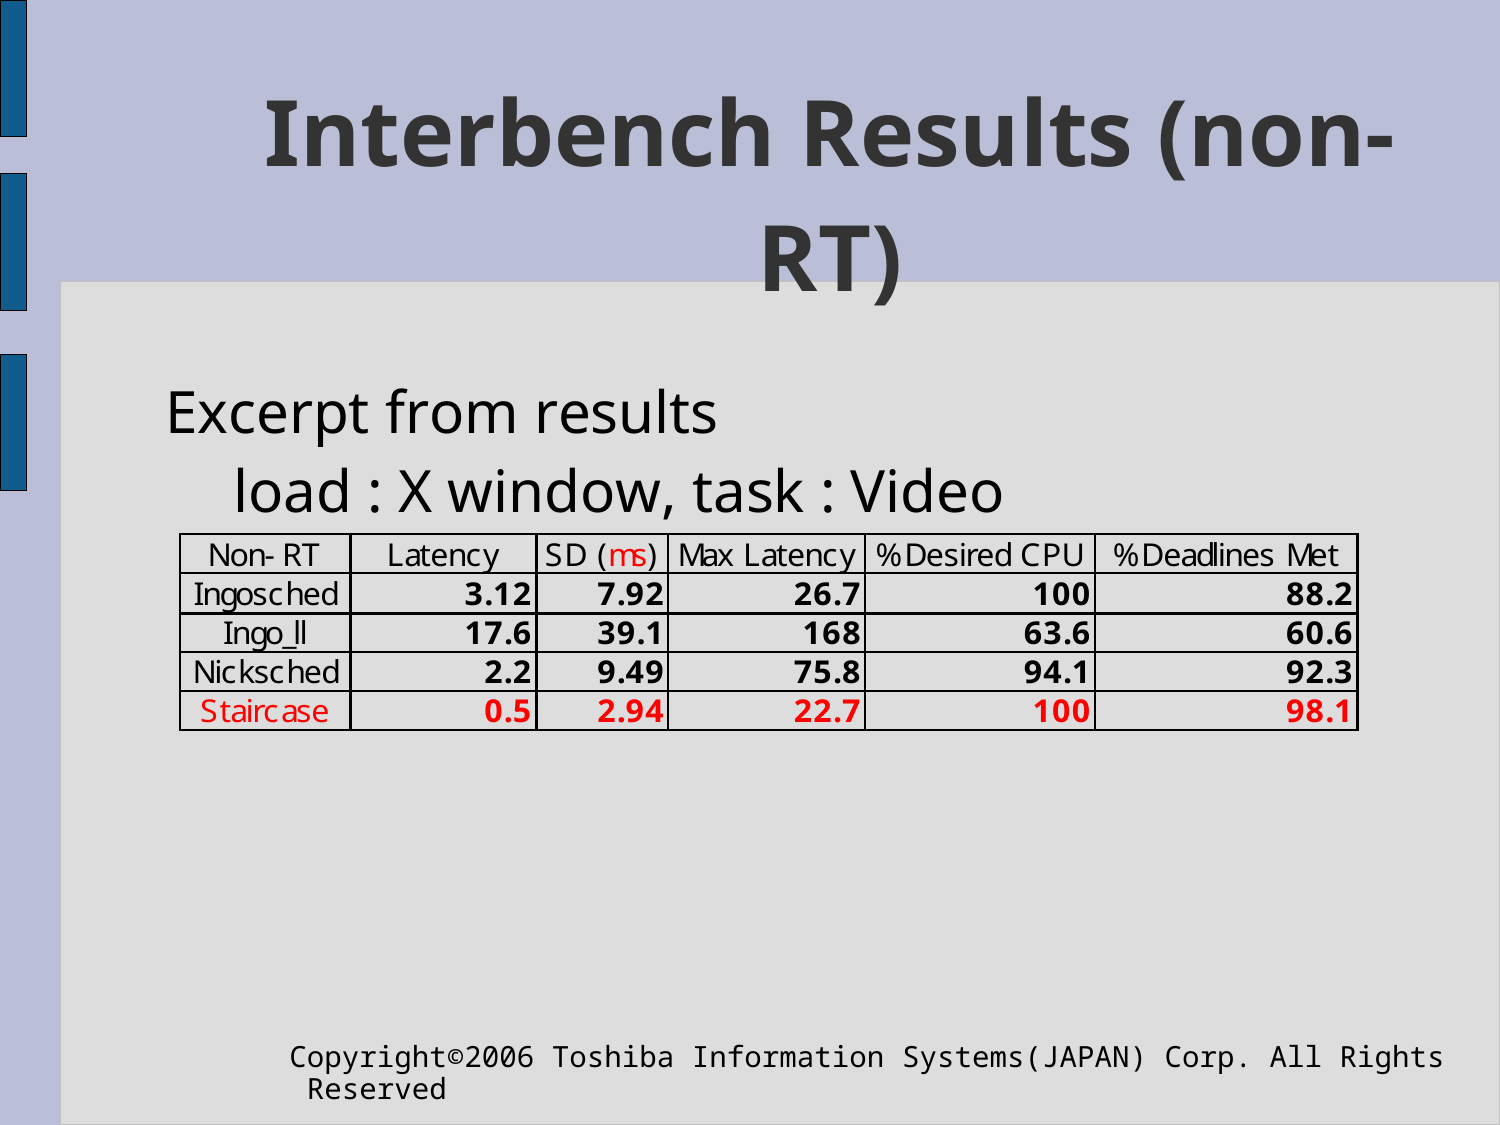

# Interbench Results (non-RT)
Excerpt from results
 load : X window, task : Video
Copyright©2006 Toshiba Information Systems(JAPAN) Corp. All Rights Reserved